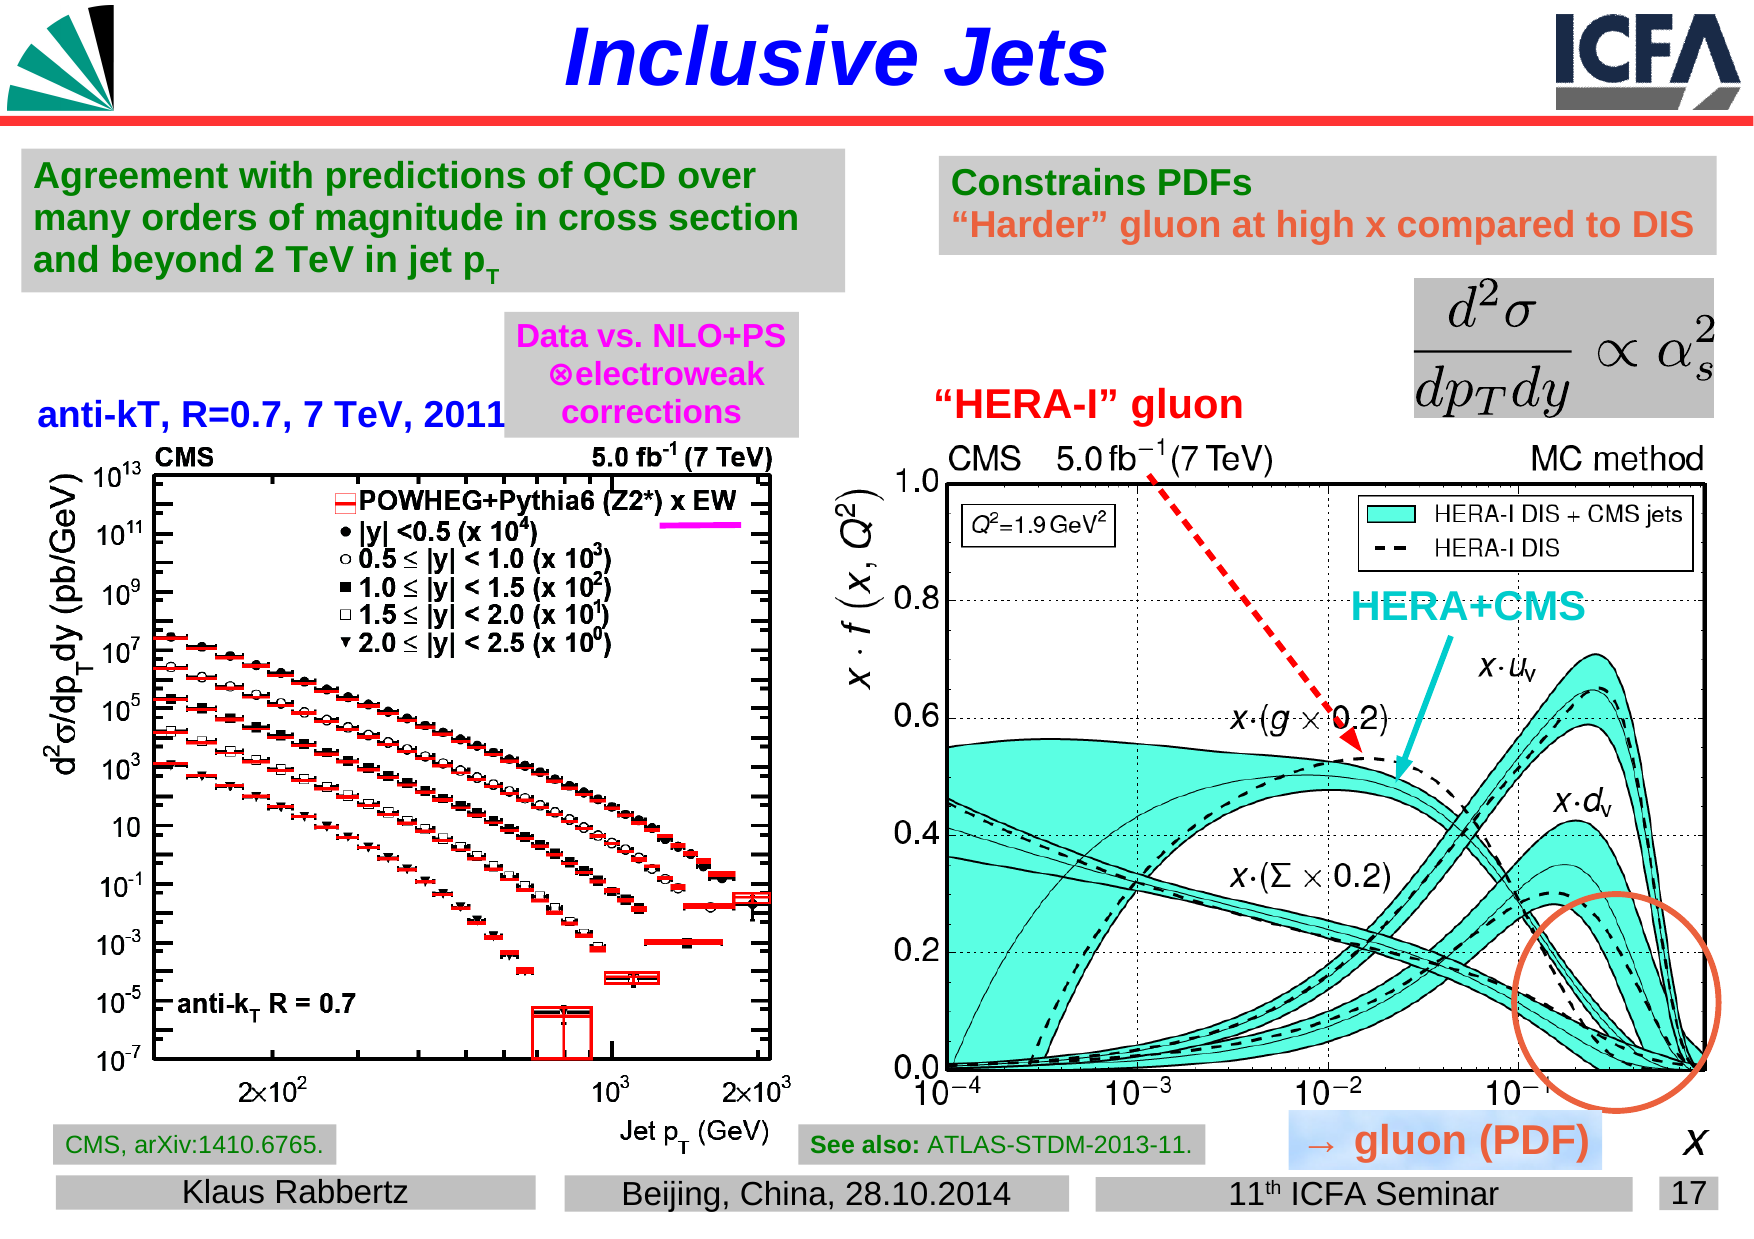

# Inclusive Jets
Agreement with predictions of QCD over many orders of magnitude in cross section and beyond 2 TeV in jet pT
Constrains PDFs
“Harder” gluon at high x compared to DIS
Data vs. NLO+PS
 ⊗electroweak
corrections
“HERA-I” gluon
anti-kT, R=0.7, 7 TeV, 2011
HERA+CMS
→ gluon (PDF)
CMS, arXiv:1410.6765.
See also: ATLAS-STDM-2013-11.